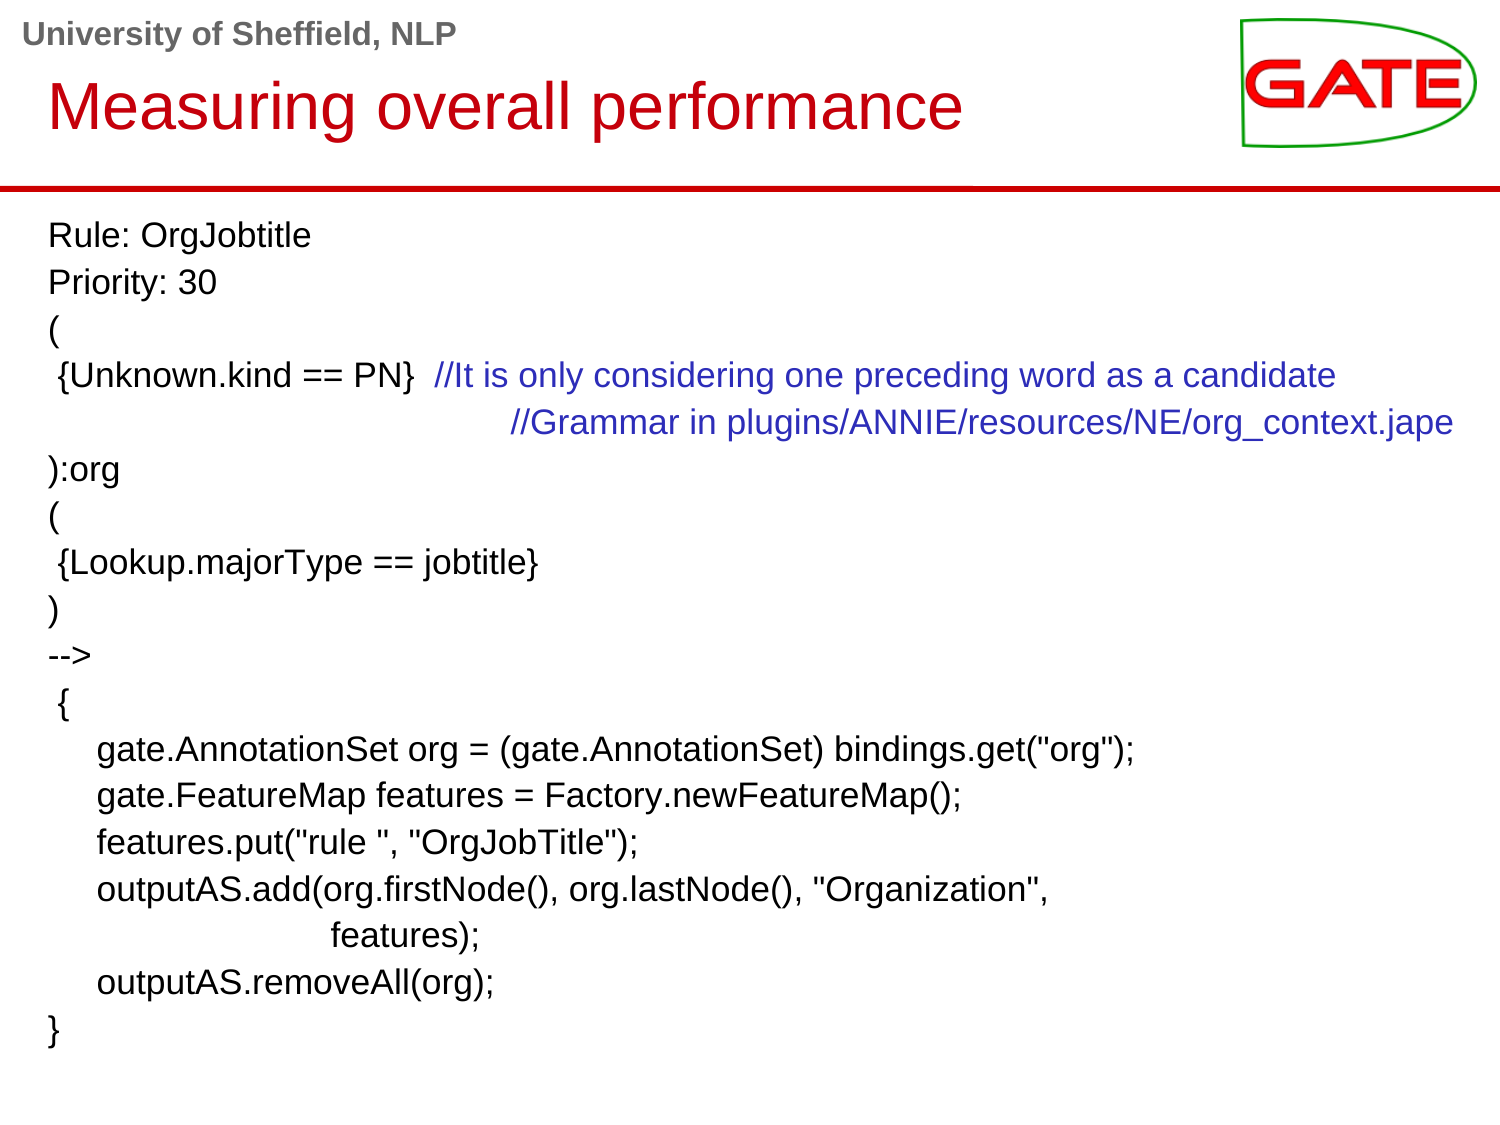

Measuring overall performance
Rule: OrgJobtitle
Priority: 30
(
 {Unknown.kind == PN} //It is only considering one preceding word as a candidate
						 //Grammar in plugins/ANNIE/resources/NE/org_context.jape
):org
(
 {Lookup.majorType == jobtitle}
)
-->
 {
 gate.AnnotationSet org = (gate.AnnotationSet) bindings.get("org");
 gate.FeatureMap features = Factory.newFeatureMap();
 features.put("rule ", "OrgJobTitle");
 outputAS.add(org.firstNode(), org.lastNode(), "Organization",
 features);
 outputAS.removeAll(org);
}